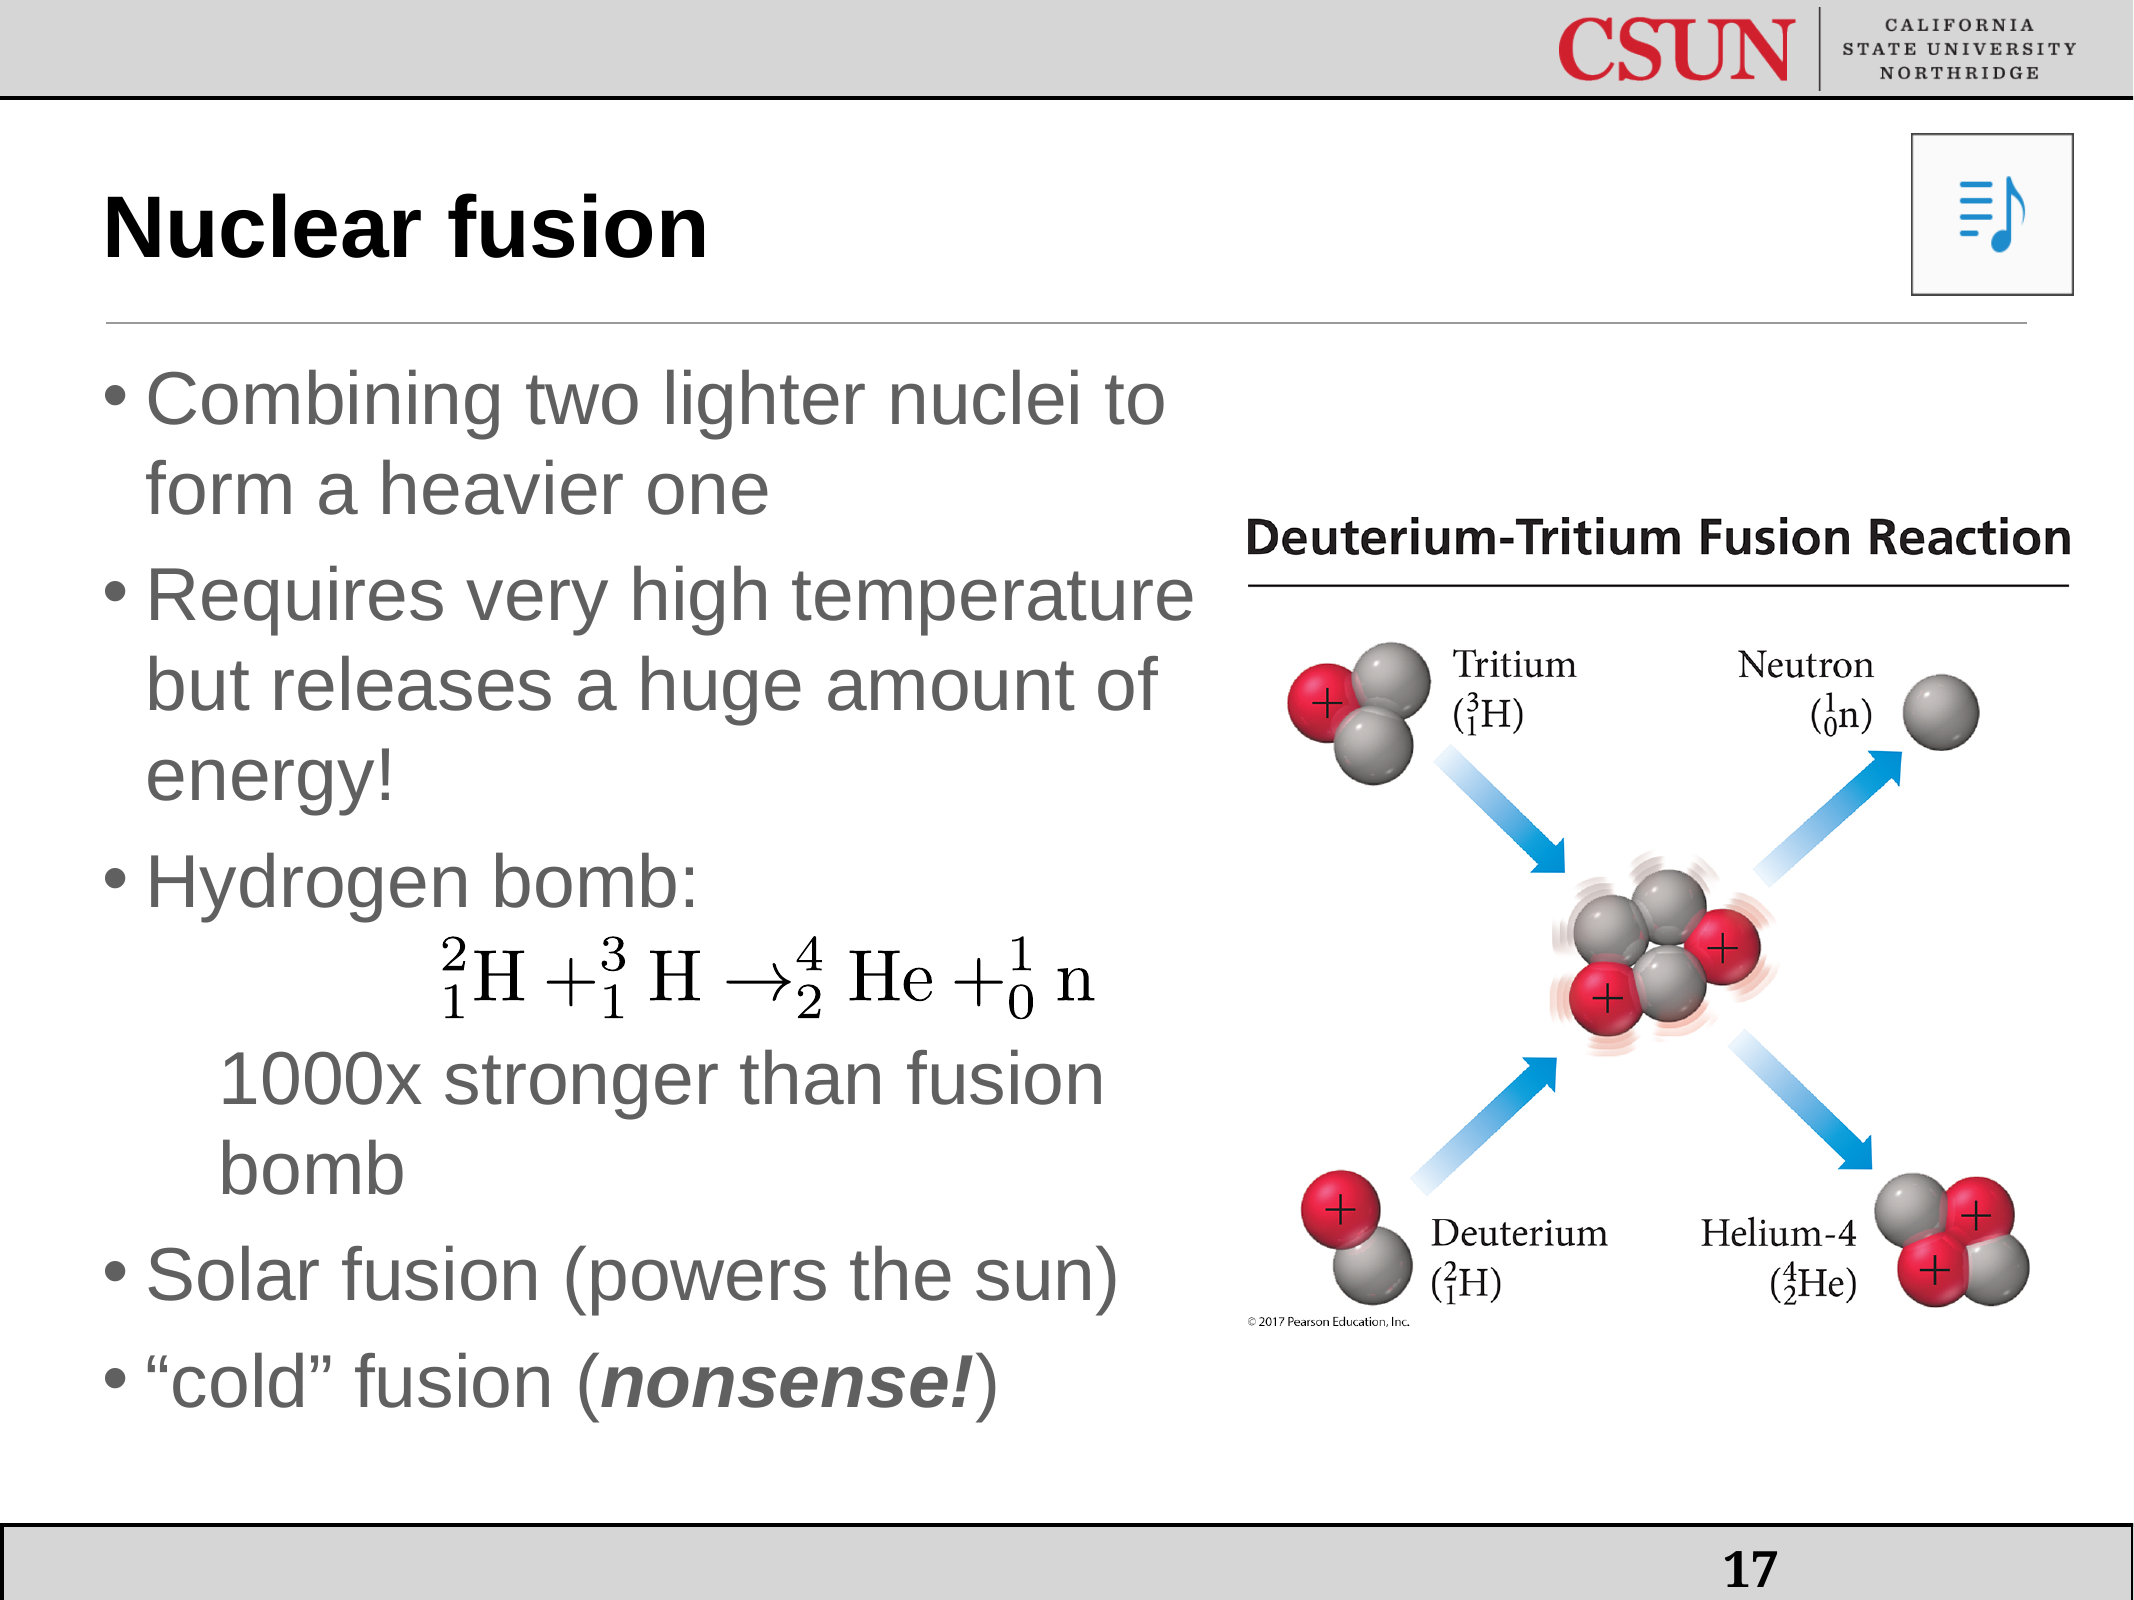

# Nuclear fusion
Combining two lighter nuclei to form a heavier one
Requires very high temperature but releases a huge amount of energy!
Hydrogen bomb:
1000x stronger than fusion bomb
Solar fusion (powers the sun)
“cold” fusion (nonsense!)
17